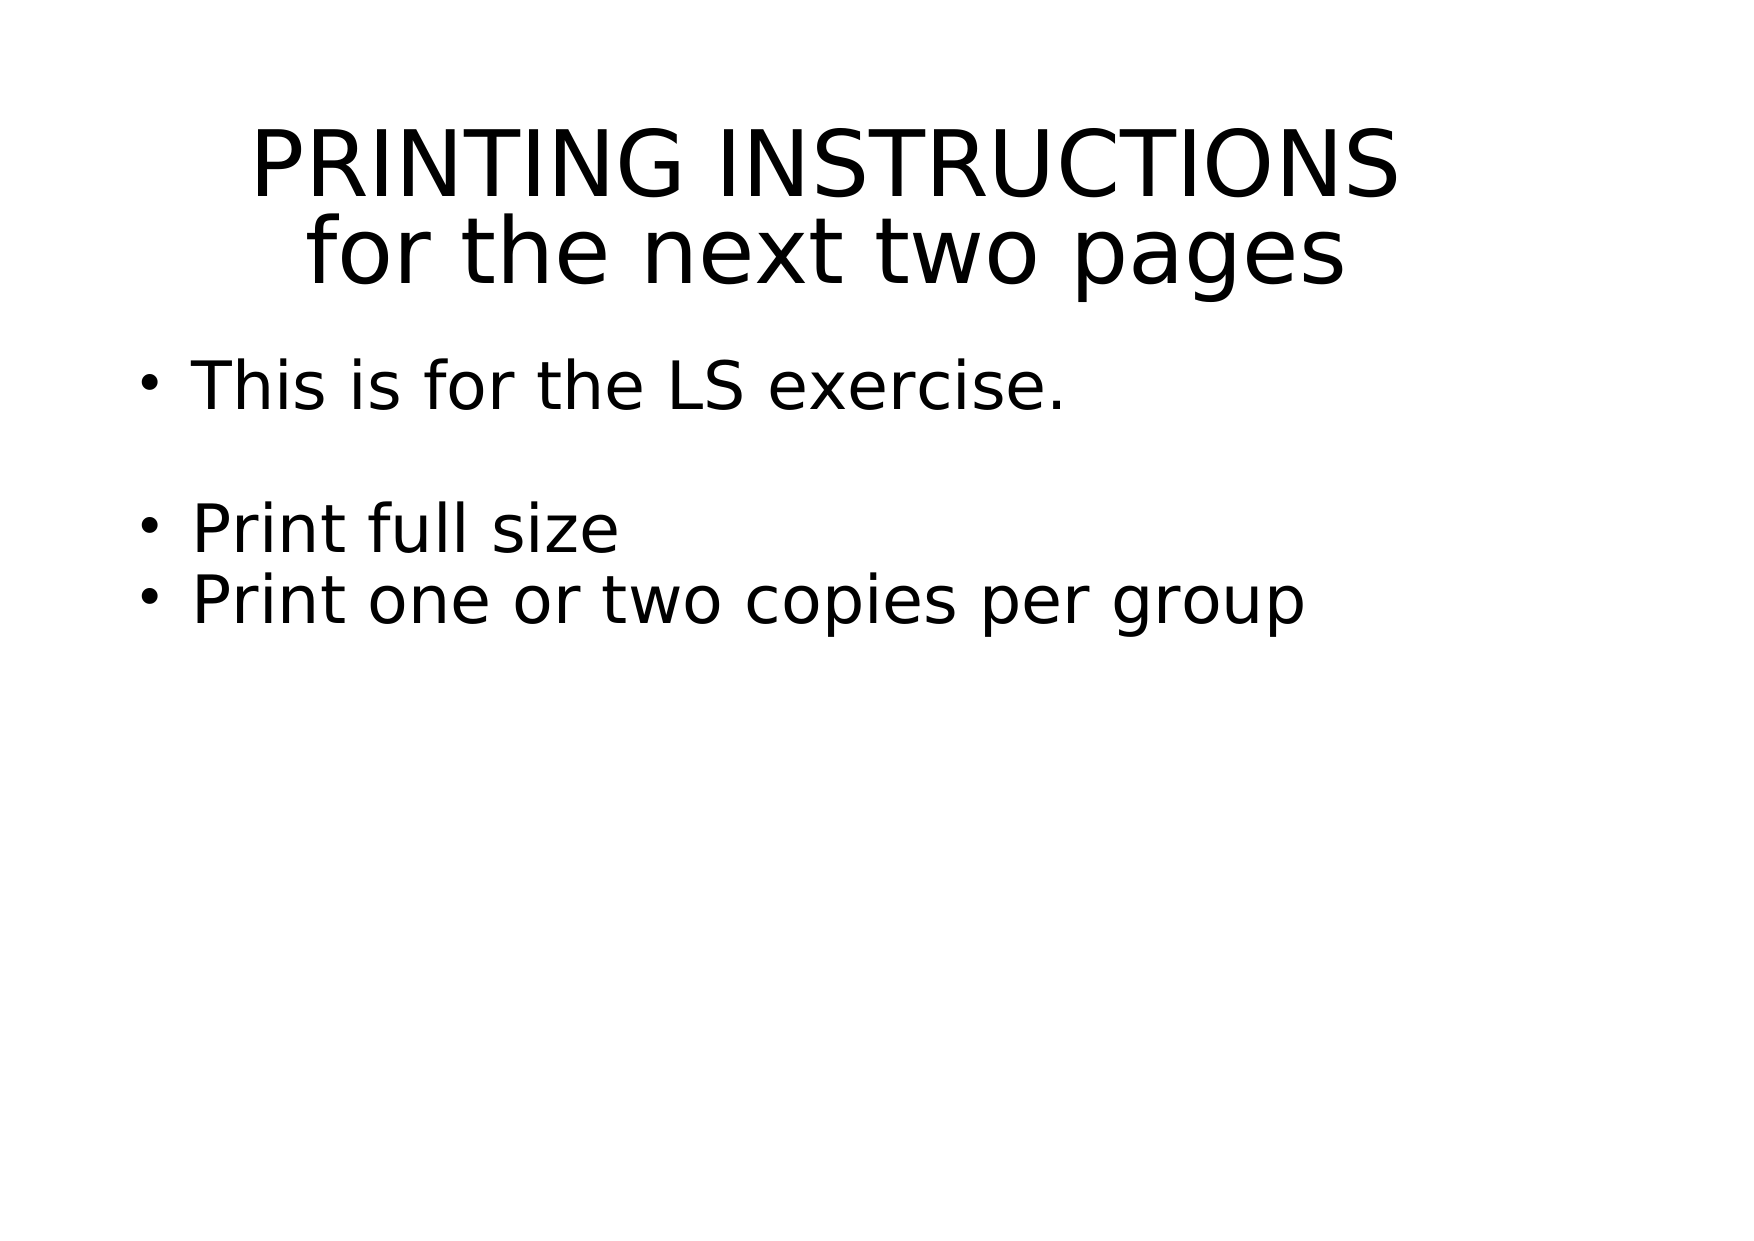

# PRINTING INSTRUCTIONS for the next two pages
This is for the LS exercise.
Print full size
Print one or two copies per group